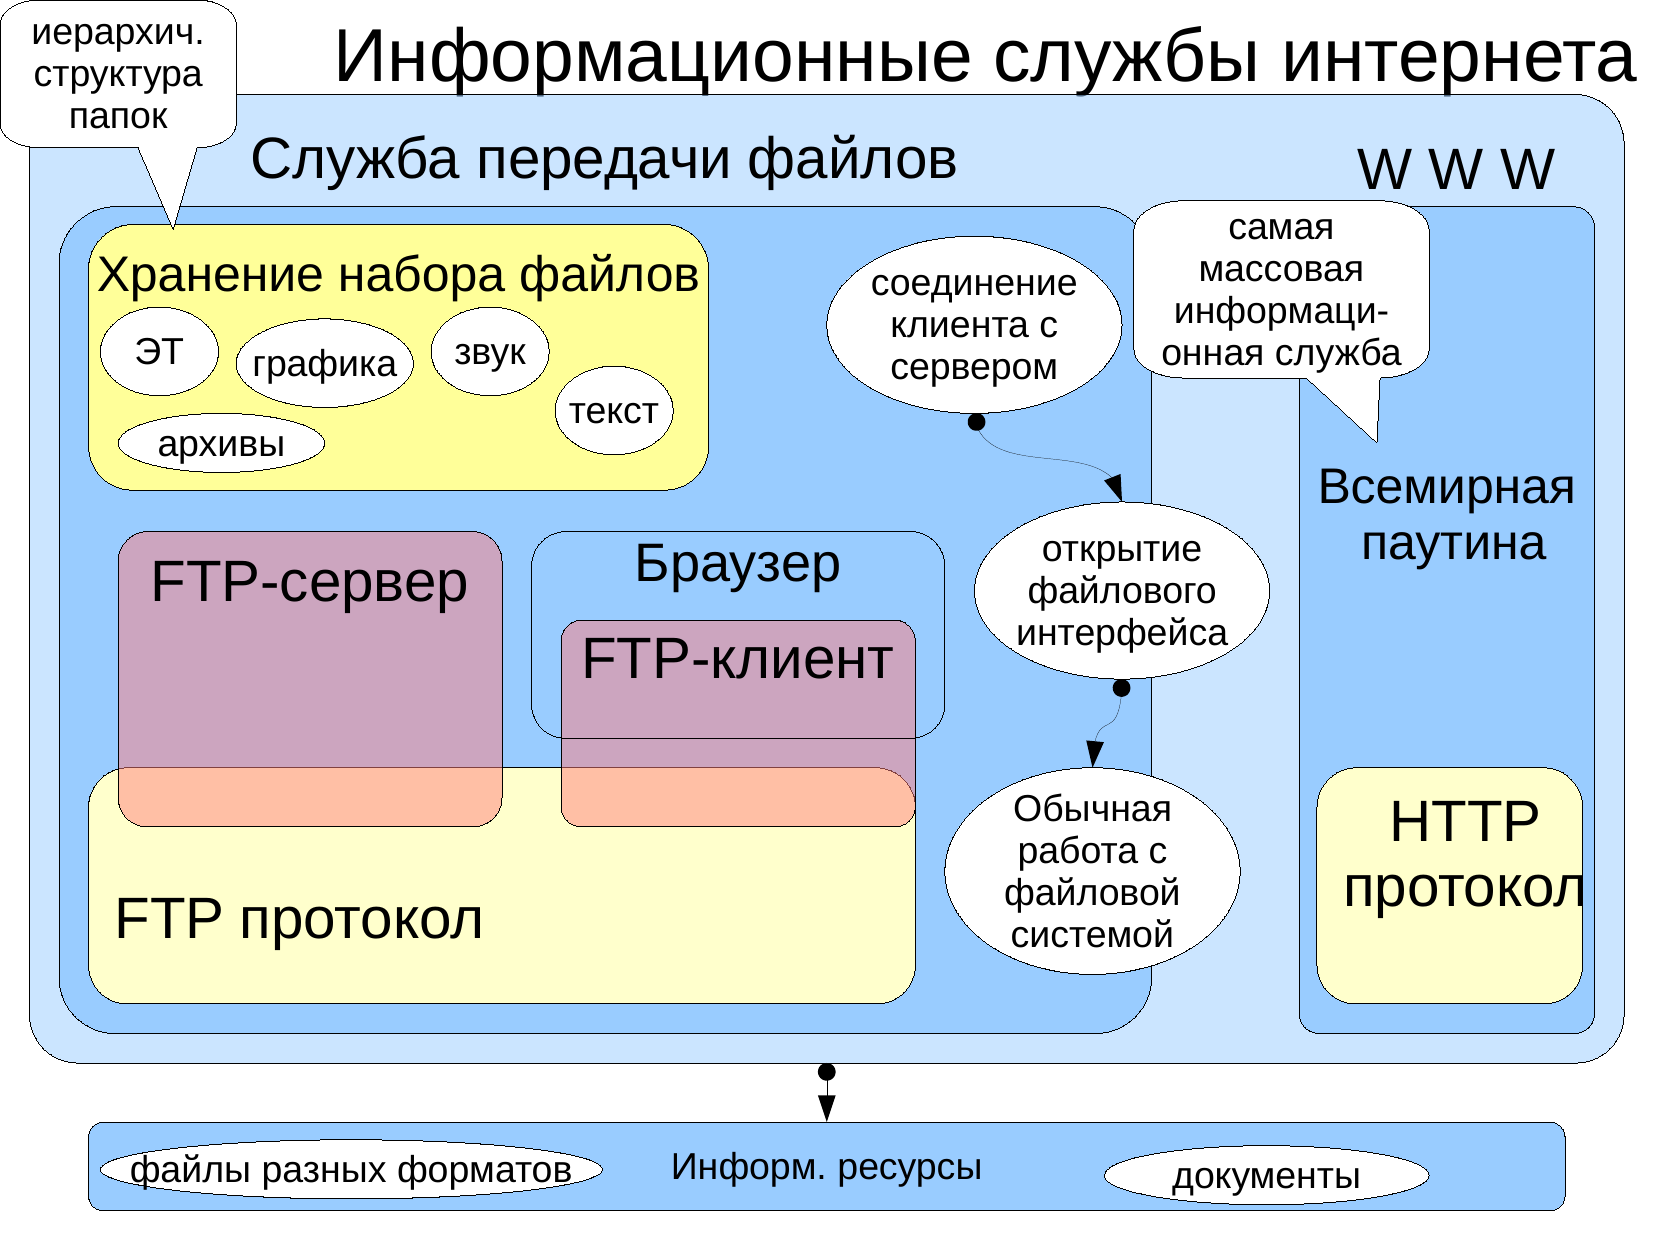

иерархич.
структура
папок
Информационные службы интернета
Служба передачи файлов
W W W
самая массовая
информаци-онная служба
Всемирная
 паутина
Хранение набора файлов
соединение
клиента с
сервером
ЭТ
звук
графика
текст
архивы
открытие
файлового
интерфейса
FTP-сервер
Браузер
FTP-клиент
FTP протокол
Обычная
работа с
файловой
системой
HTTP
протокол
Информ. ресурсы
файлы разных форматов
документы